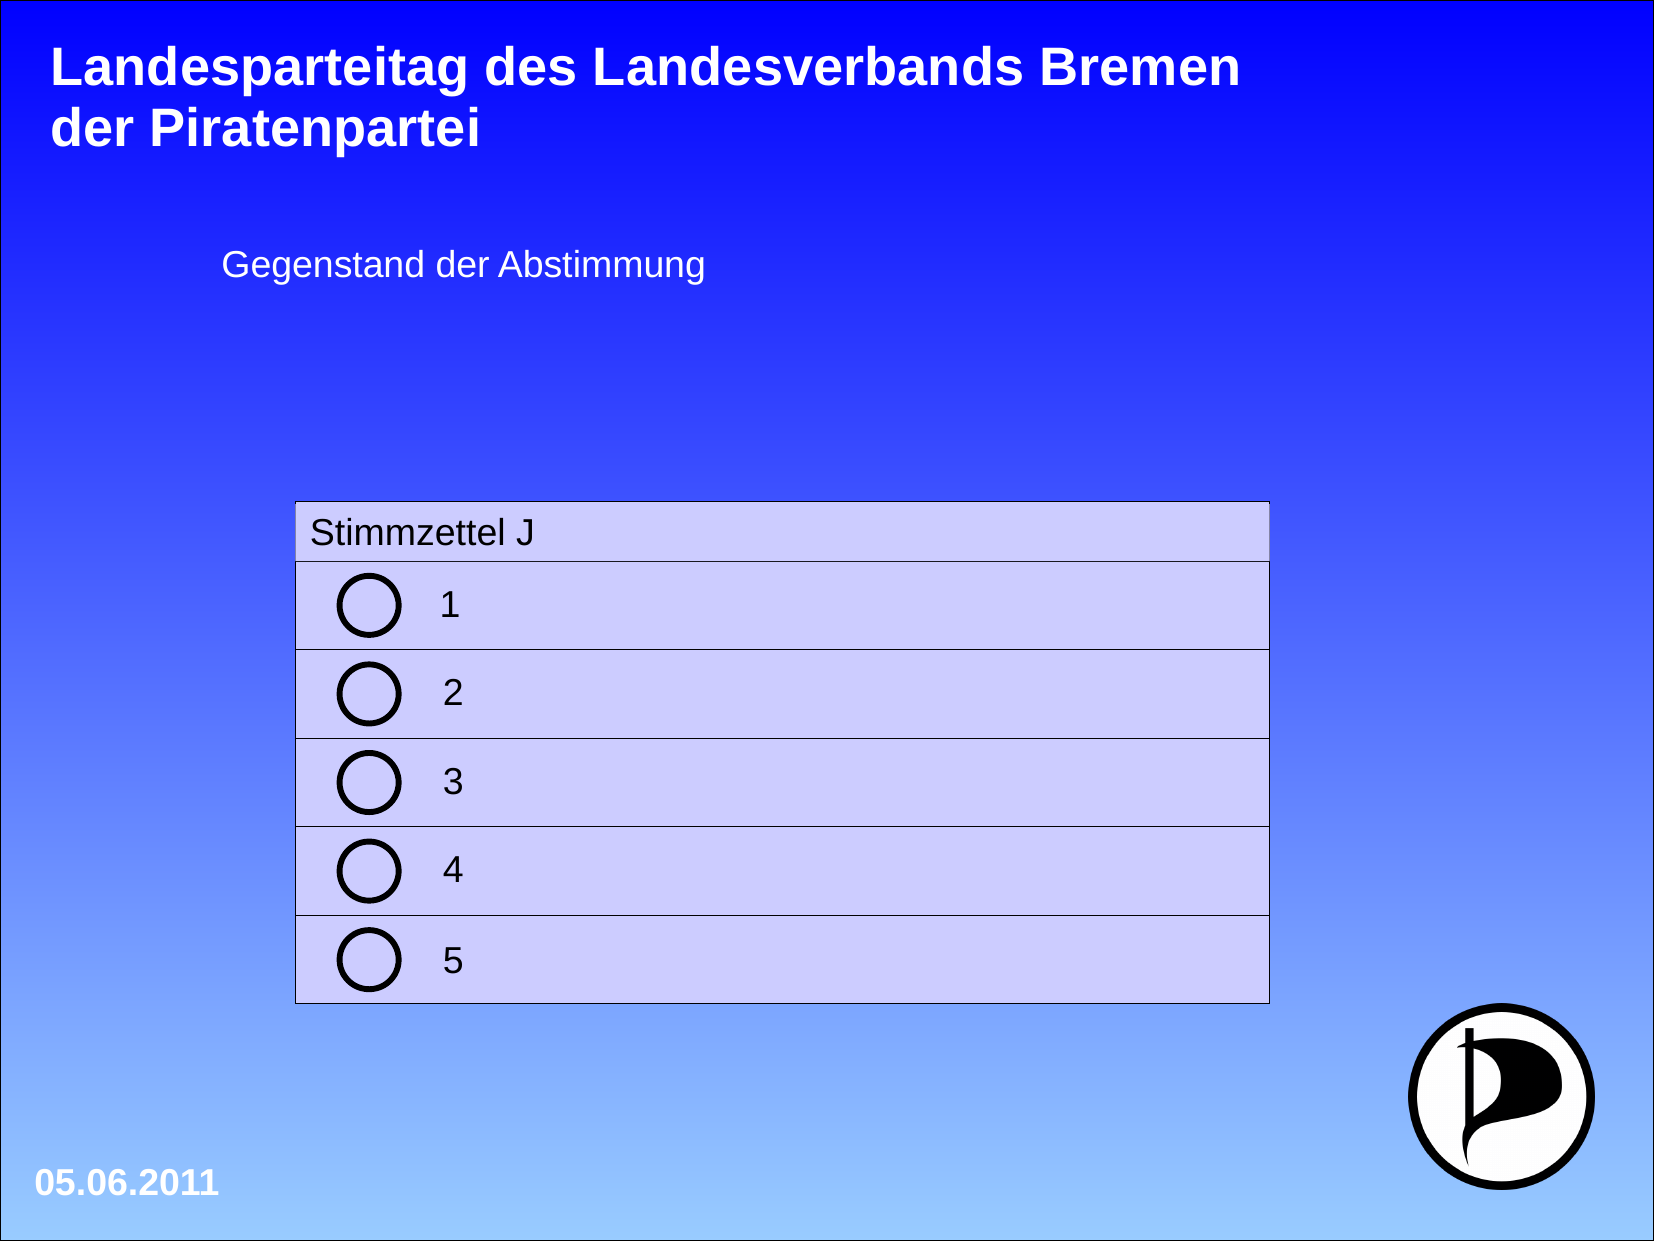

Gegenstand der Abstimmung
Stimmzettel J
1
2
3
4
5